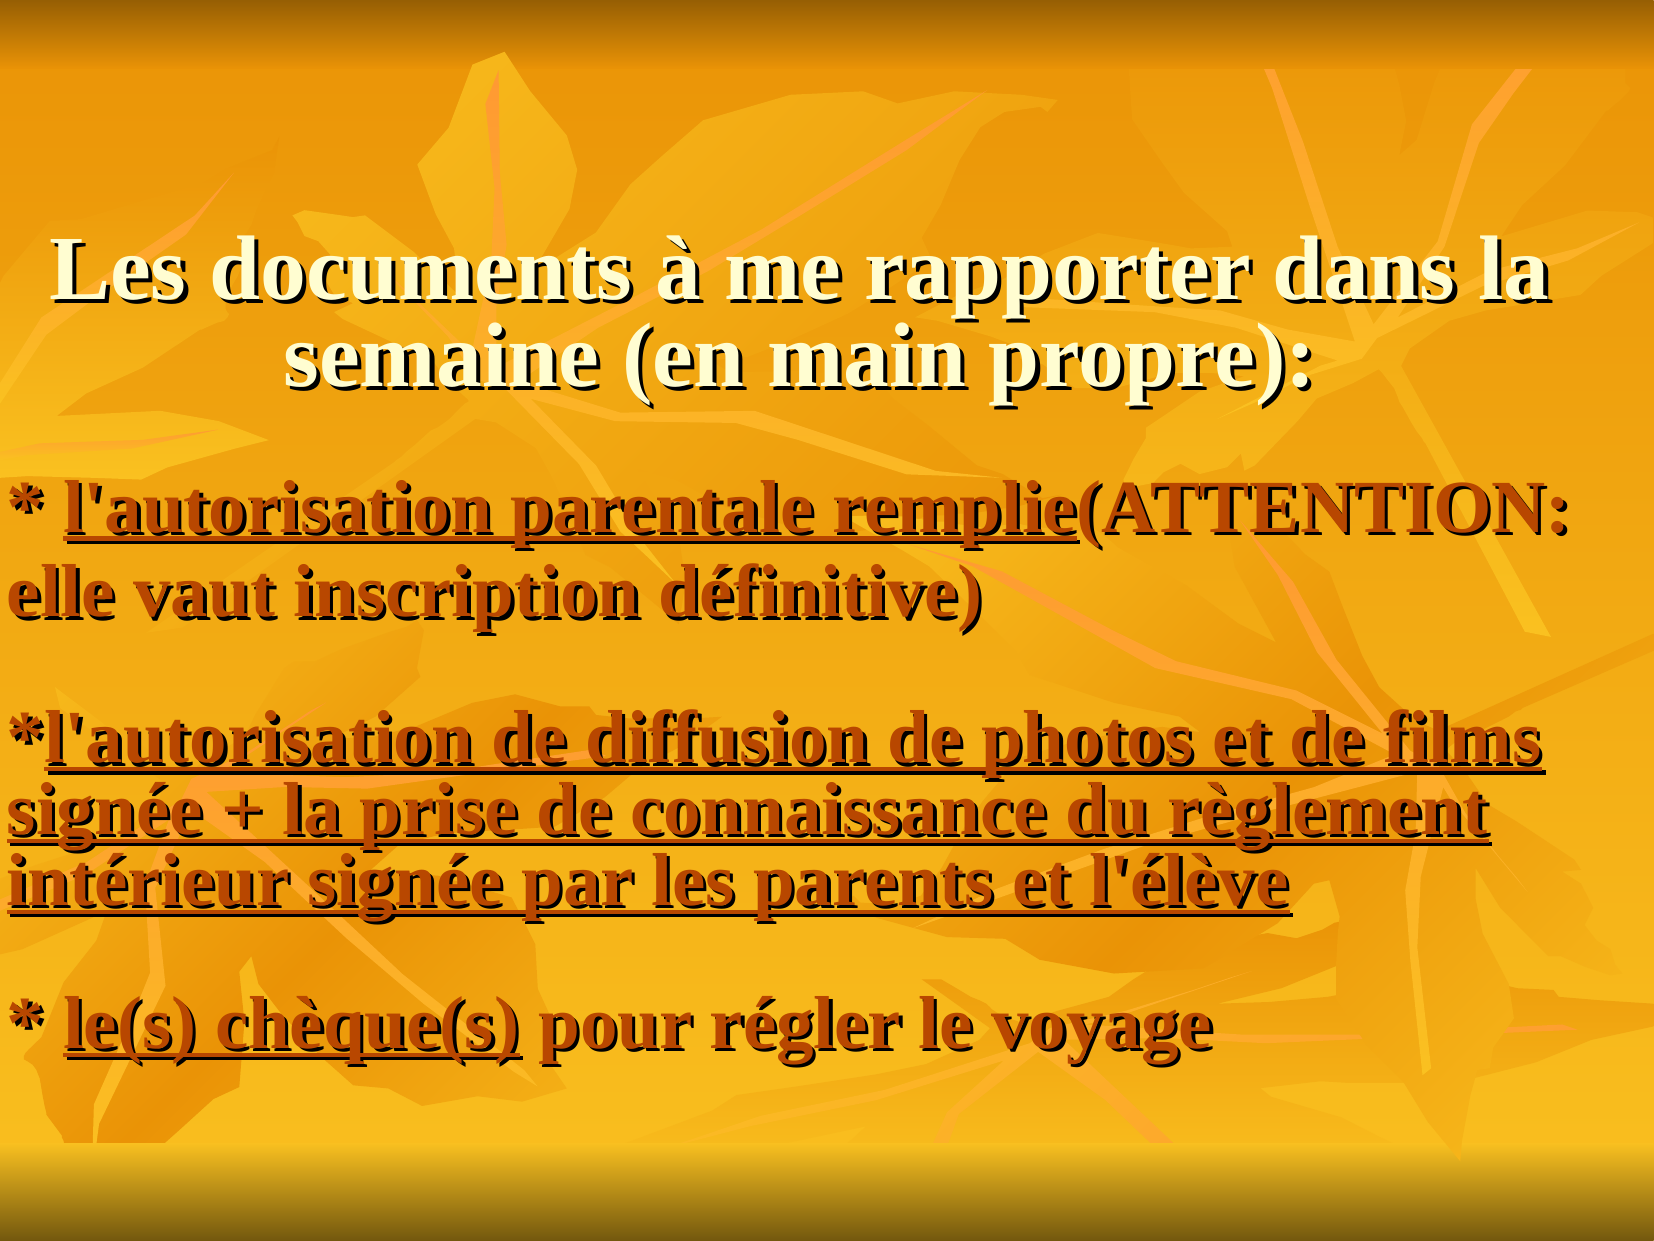

Les documents à me rapporter dans la semaine (en main propre):
* l'autorisation parentale remplie(ATTENTION: elle vaut inscription définitive)‏
*l'autorisation de diffusion de photos et de films signée + la prise de connaissance du règlement intérieur signée par les parents et l'élève
* le(s) chèque(s) pour régler le voyage